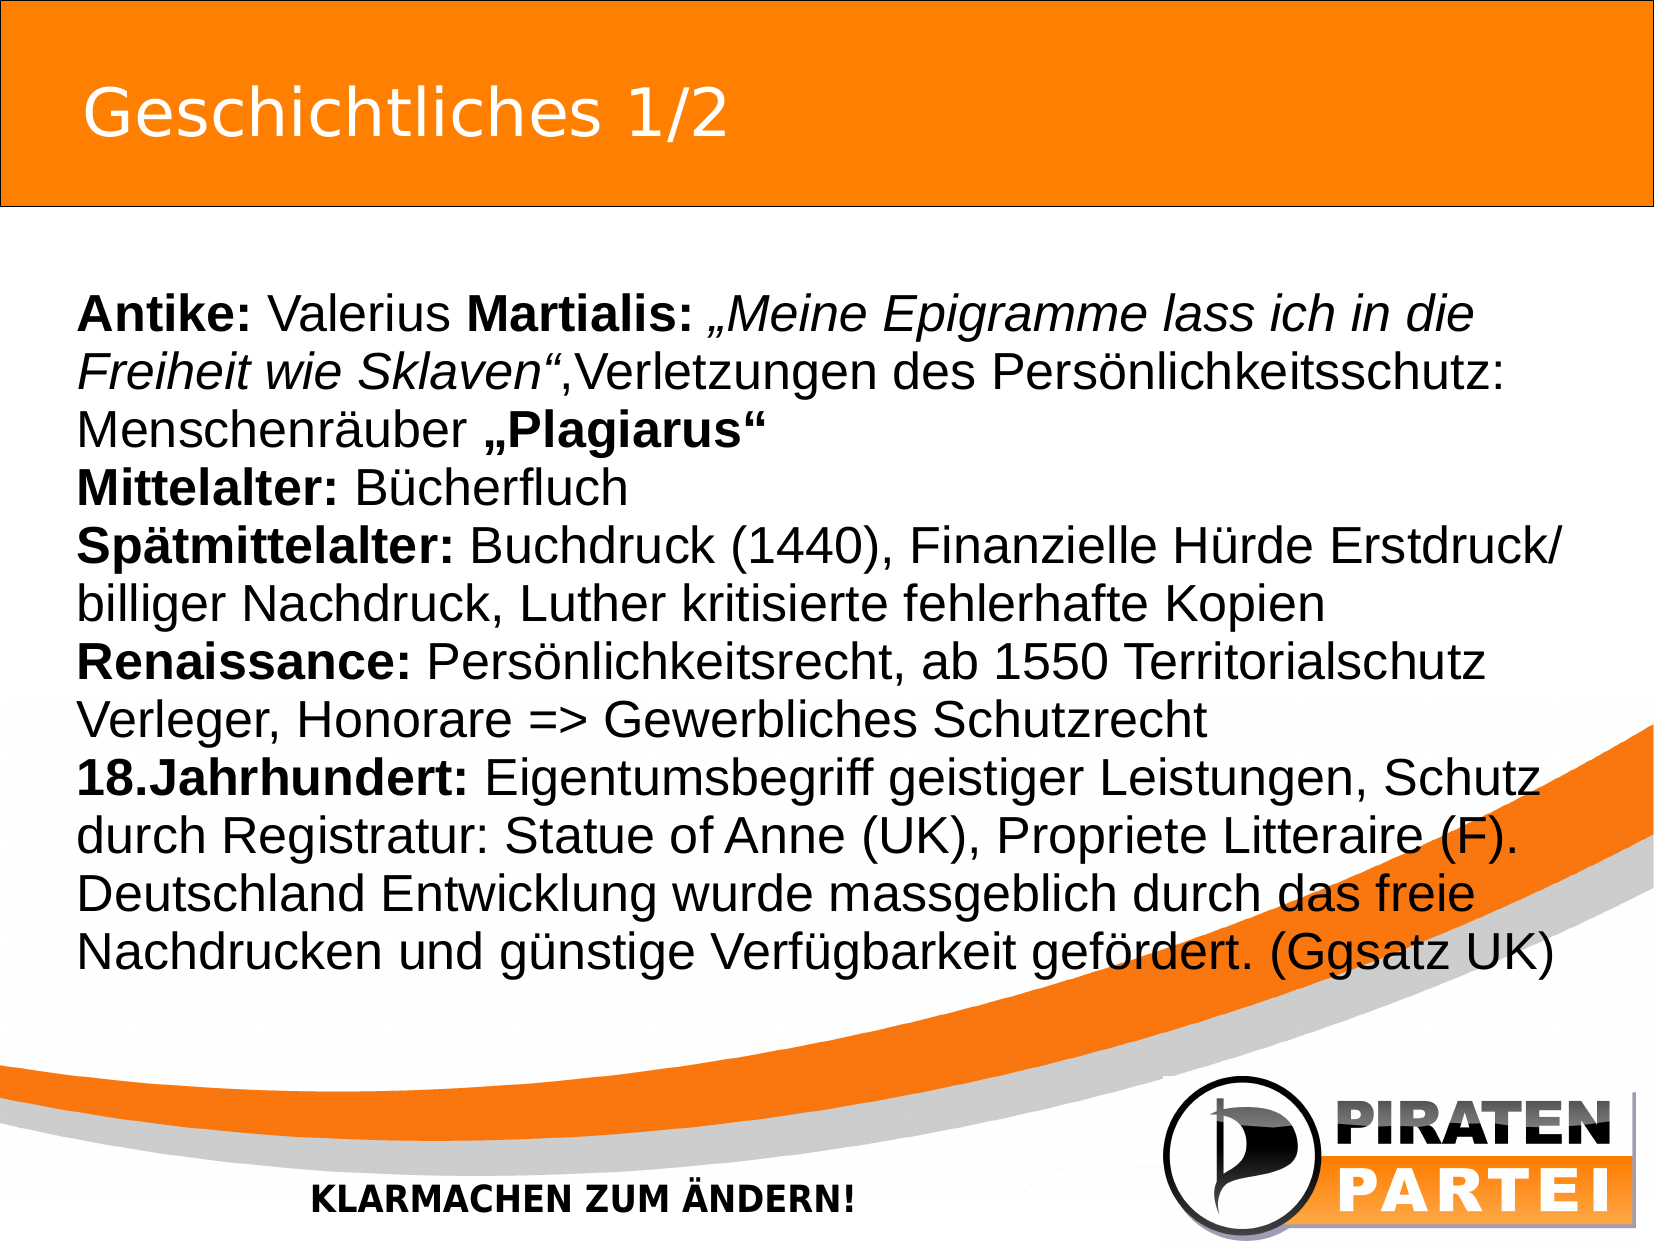

# Geschichtliches 1/2
Antike: Valerius Martialis: „Meine Epigramme lass ich in die Freiheit wie Sklaven“,Verletzungen des Persönlichkeitsschutz: Menschenräuber „Plagiarus“
Mittelalter: Bücherfluch
Spätmittelalter: Buchdruck (1440), Finanzielle Hürde Erstdruck/ billiger Nachdruck, Luther kritisierte fehlerhafte Kopien
Renaissance: Persönlichkeitsrecht, ab 1550 Territorialschutz
Verleger, Honorare => Gewerbliches Schutzrecht
18.Jahrhundert: Eigentumsbegriff geistiger Leistungen, Schutz durch Registratur: Statue of Anne (UK), Propriete Litteraire (F).
Deutschland Entwicklung wurde massgeblich durch das freie Nachdrucken und günstige Verfügbarkeit gefördert. (Ggsatz UK)